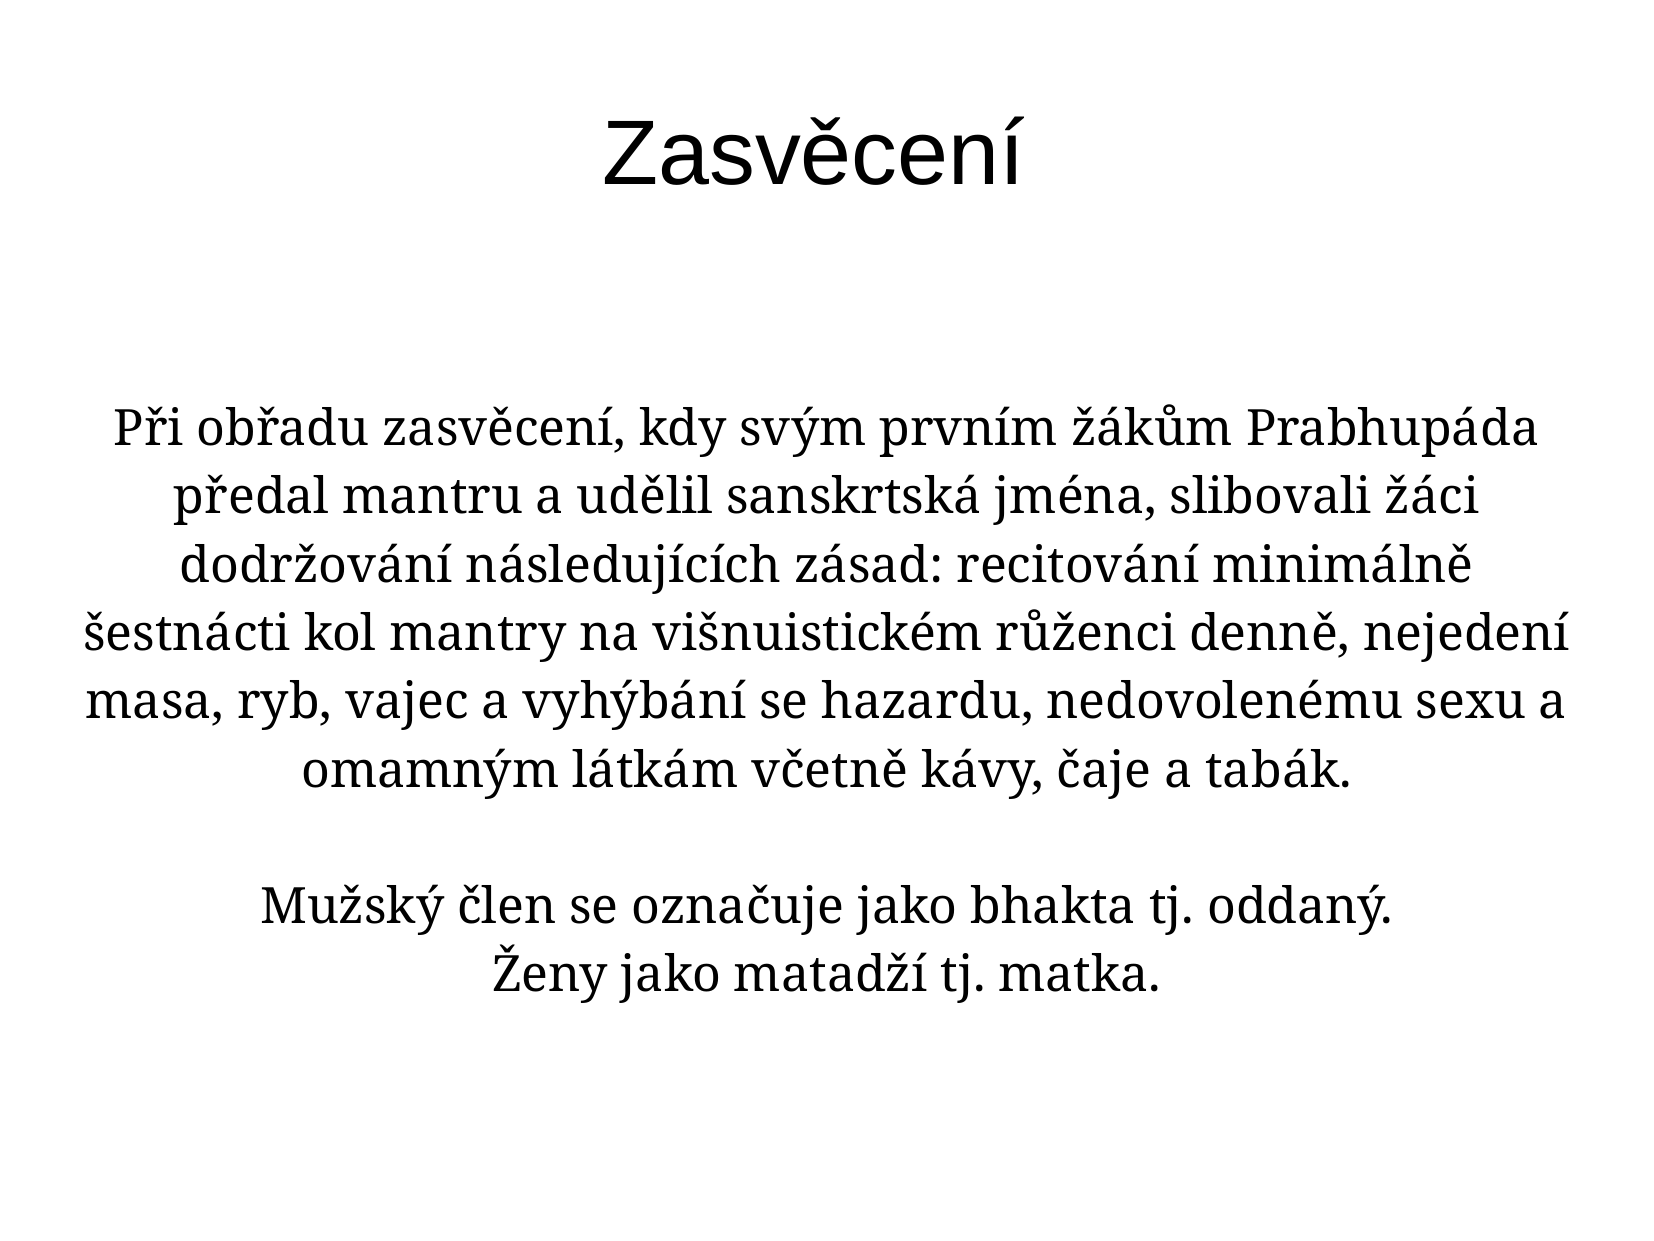

# Zasvěcení
Při obřadu zasvěcení, kdy svým prvním žákům Prabhupáda předal mantru a udělil sanskrtská jména, slibovali žáci dodržování následujících zásad: recitování minimálně šestnácti kol mantry na višnuistickém růženci denně, nejedení masa, ryb, vajec a vyhýbání se hazardu, nedovolenému sexu a omamným látkám včetně kávy, čaje a tabák.
Mužský člen se označuje jako bhakta tj. oddaný.
Ženy jako matadží tj. matka.